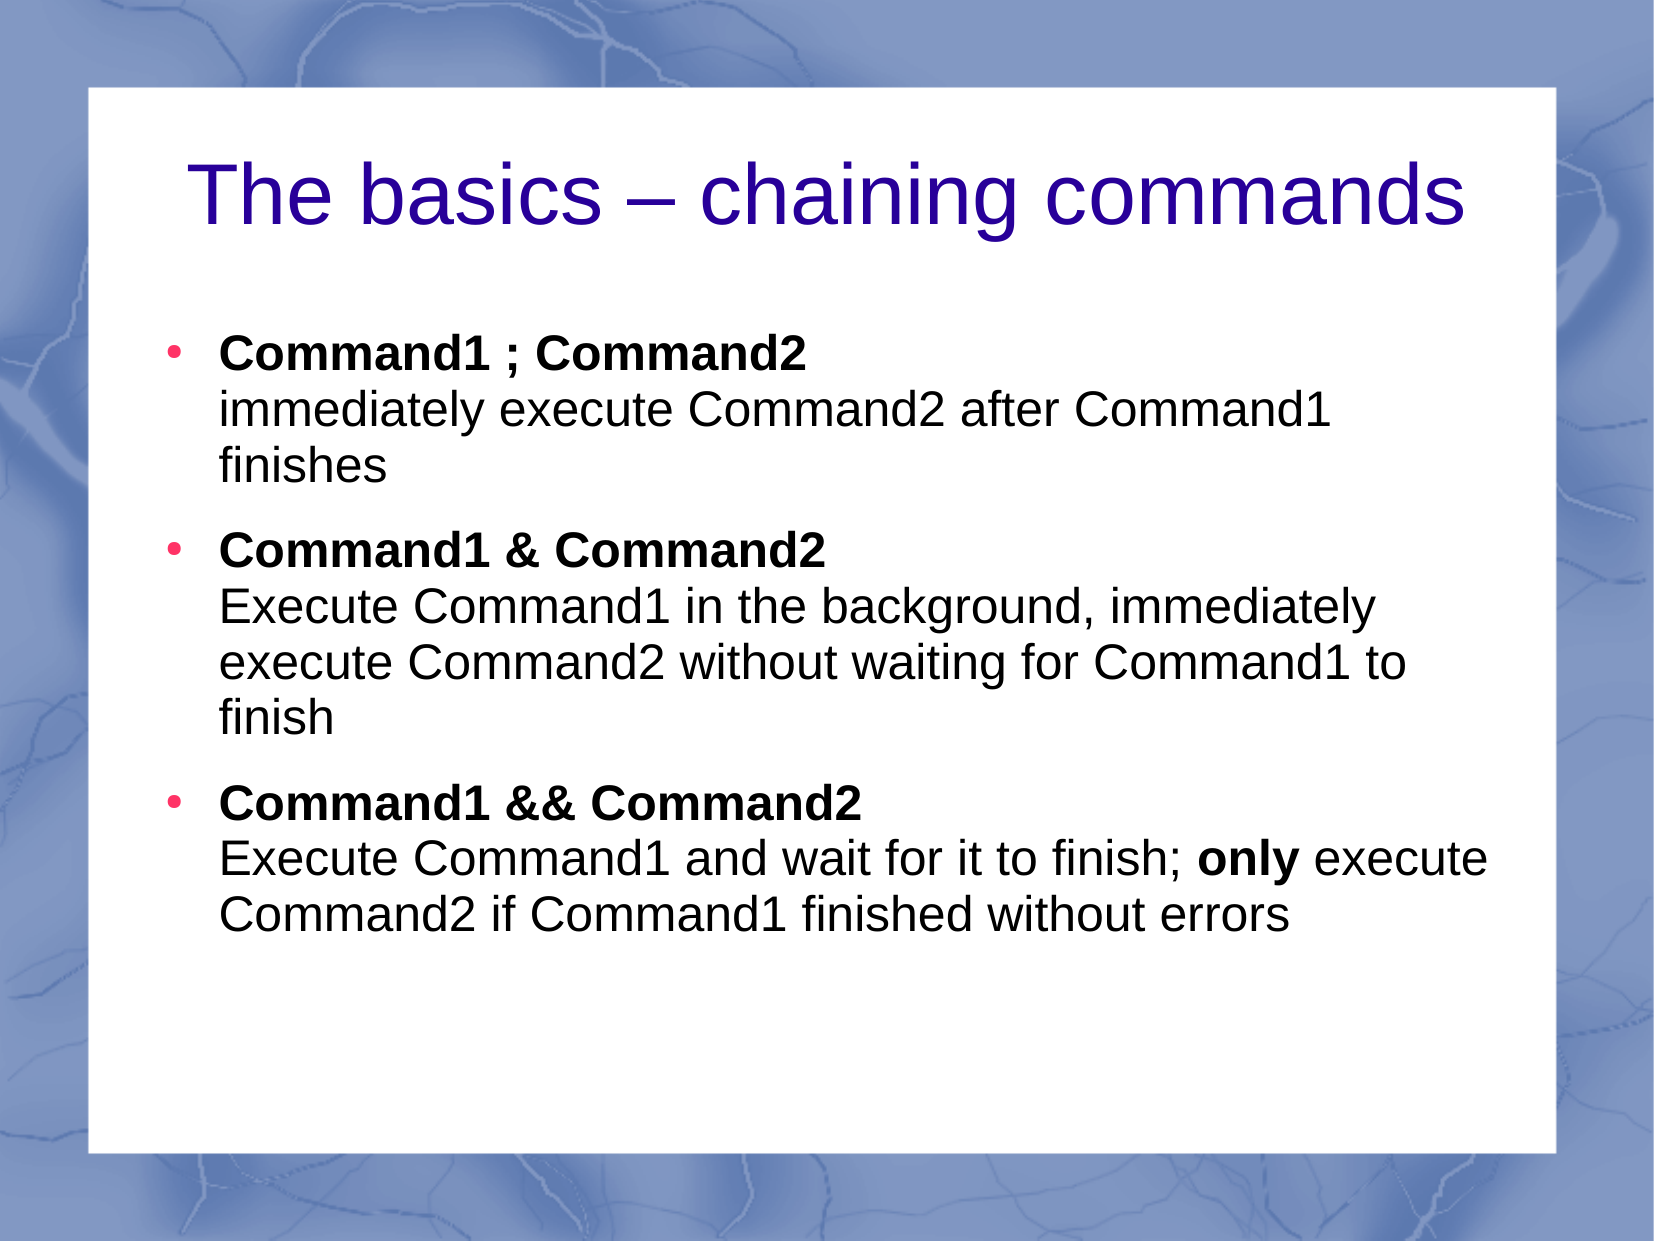

# The basics – chaining commands
Command1 ; Command2
immediately execute Command2 after Command1 finishes
Command1 & Command2
Execute Command1 in the background, immediately execute Command2 without waiting for Command1 to finish
Command1 && Command2
Execute Command1 and wait for it to finish; only execute Command2 if Command1 finished without errors